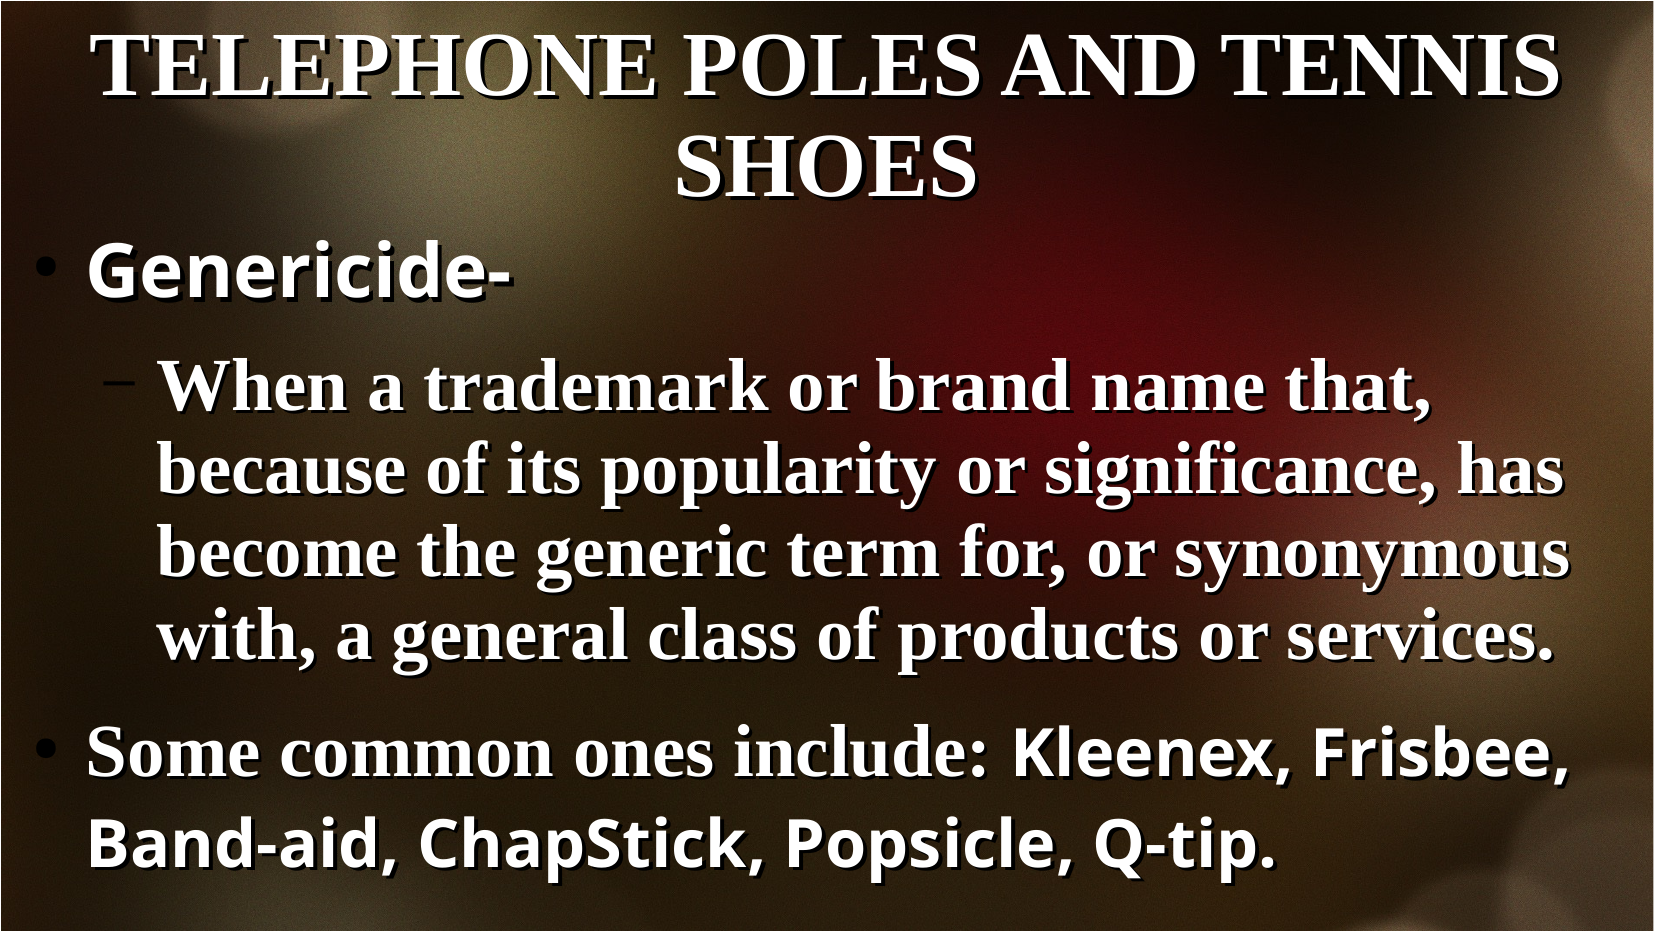

# TELEPHONE POLES AND TENNIS SHOES
Genericide-
When a trademark or brand name that, because of its popularity or significance, has become the generic term for, or synonymous with, a general class of products or services.
Some common ones include: Kleenex, Frisbee, Band-aid, ChapStick, Popsicle, Q-tip.